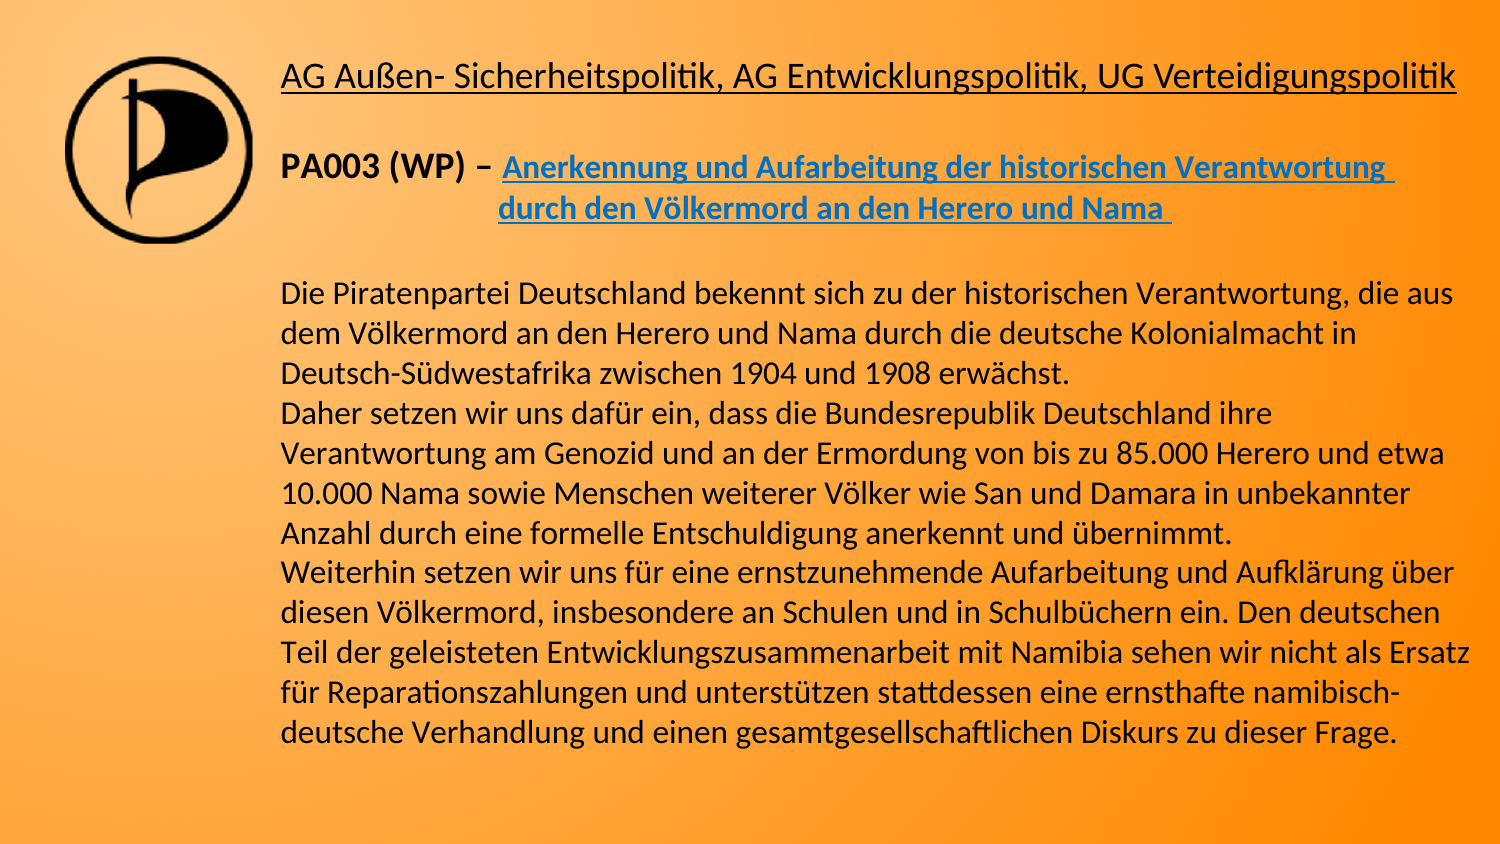

AG Außen- Sicherheitspolitik, AG Entwicklungspolitik, UG Verteidigungspolitik
PA003 (WP) – Anerkennung und Aufarbeitung der historischen Verantwortung
 durch den Völkermord an den Herero und Nama
Die Piratenpartei Deutschland bekennt sich zu der historischen Verantwortung, die aus dem Völkermord an den Herero und Nama durch die deutsche Kolonialmacht in Deutsch-Südwestafrika zwischen 1904 und 1908 erwächst.
Daher setzen wir uns dafür ein, dass die Bundesrepublik Deutschland ihre Verantwortung am Genozid und an der Ermordung von bis zu 85.000 Herero und etwa 10.000 Nama sowie Menschen weiterer Völker wie San und Damara in unbekannter Anzahl durch eine formelle Entschuldigung anerkennt und übernimmt.
Weiterhin setzen wir uns für eine ernstzunehmende Aufarbeitung und Aufklärung über diesen Völkermord, insbesondere an Schulen und in Schulbüchern ein. Den deutschen Teil der geleisteten Entwicklungszusammenarbeit mit Namibia sehen wir nicht als Ersatz für Reparationszahlungen und unterstützen stattdessen eine ernsthafte namibisch-deutsche Verhandlung und einen gesamtgesellschaftlichen Diskurs zu dieser Frage.